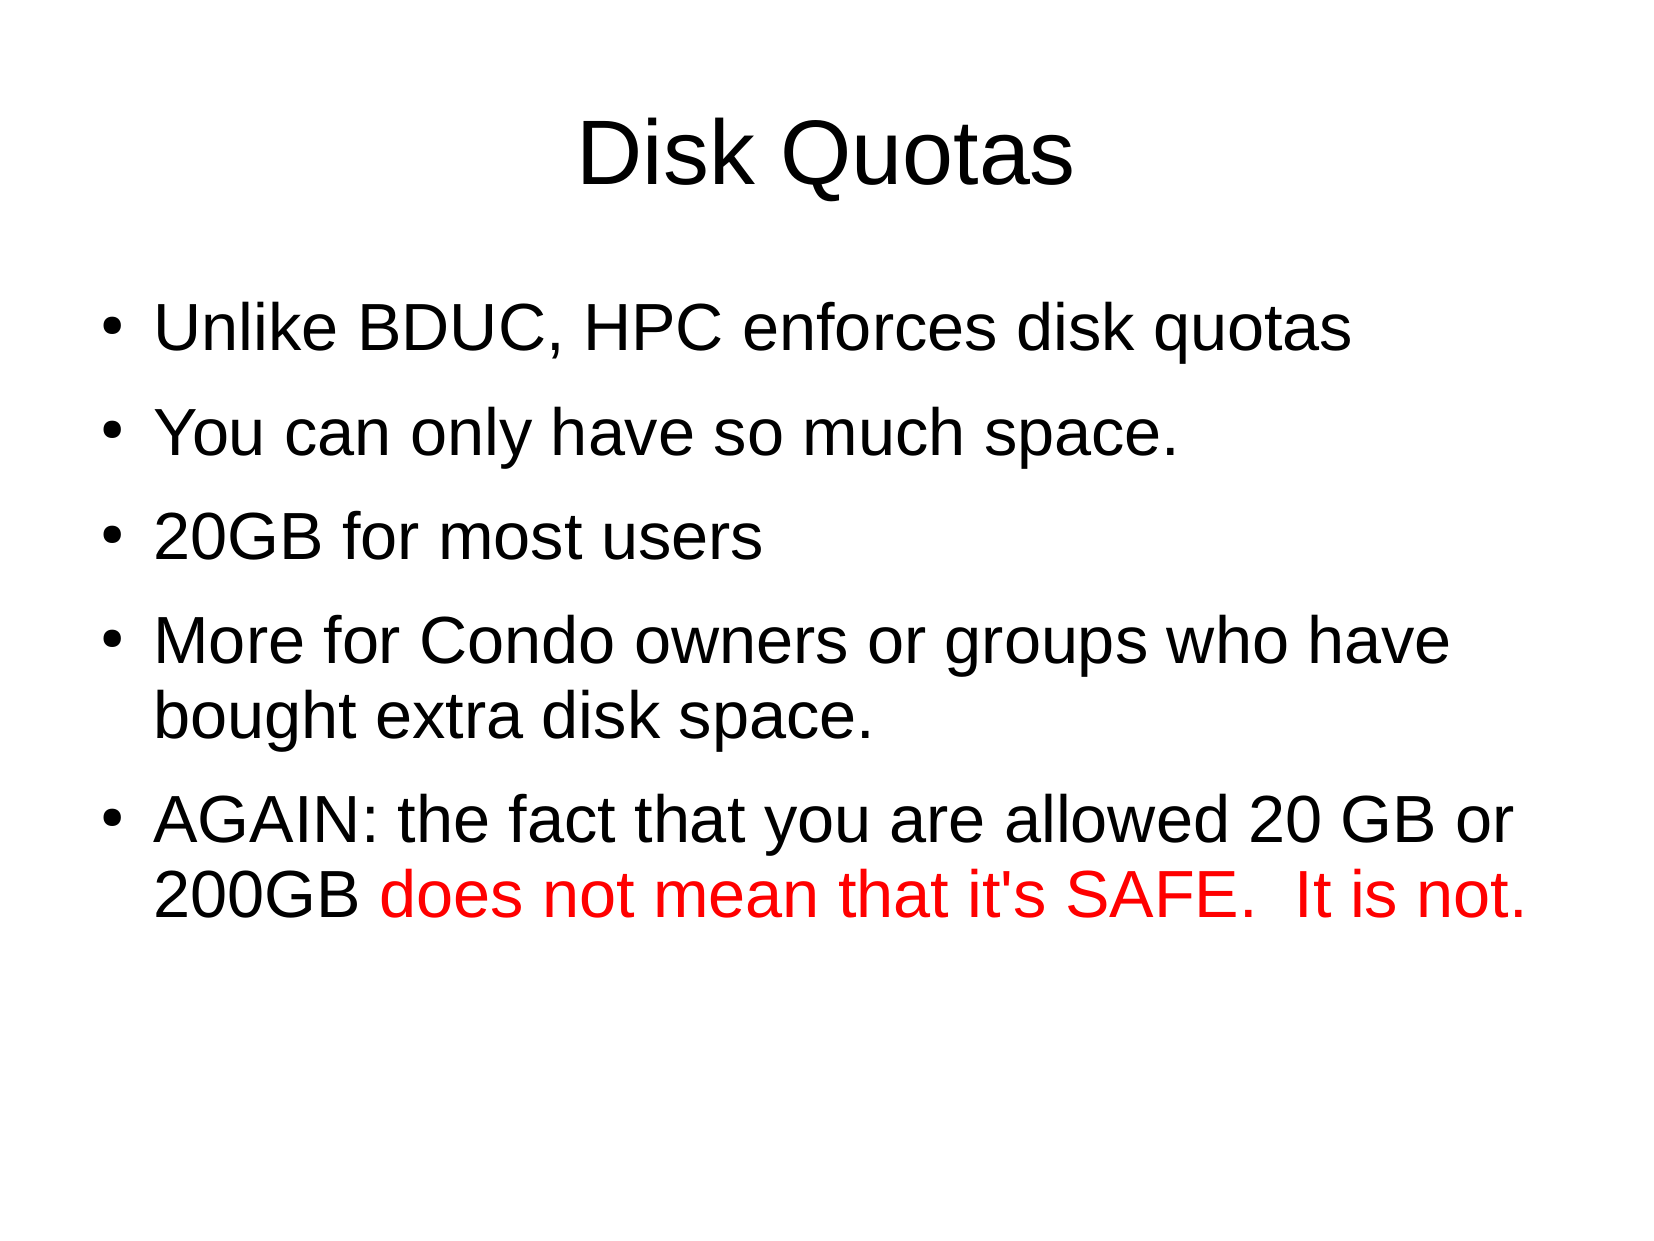

# Disk Quotas
Unlike BDUC, HPC enforces disk quotas
You can only have so much space.
20GB for most users
More for Condo owners or groups who have bought extra disk space.
AGAIN: the fact that you are allowed 20 GB or 200GB does not mean that it's SAFE. It is not.